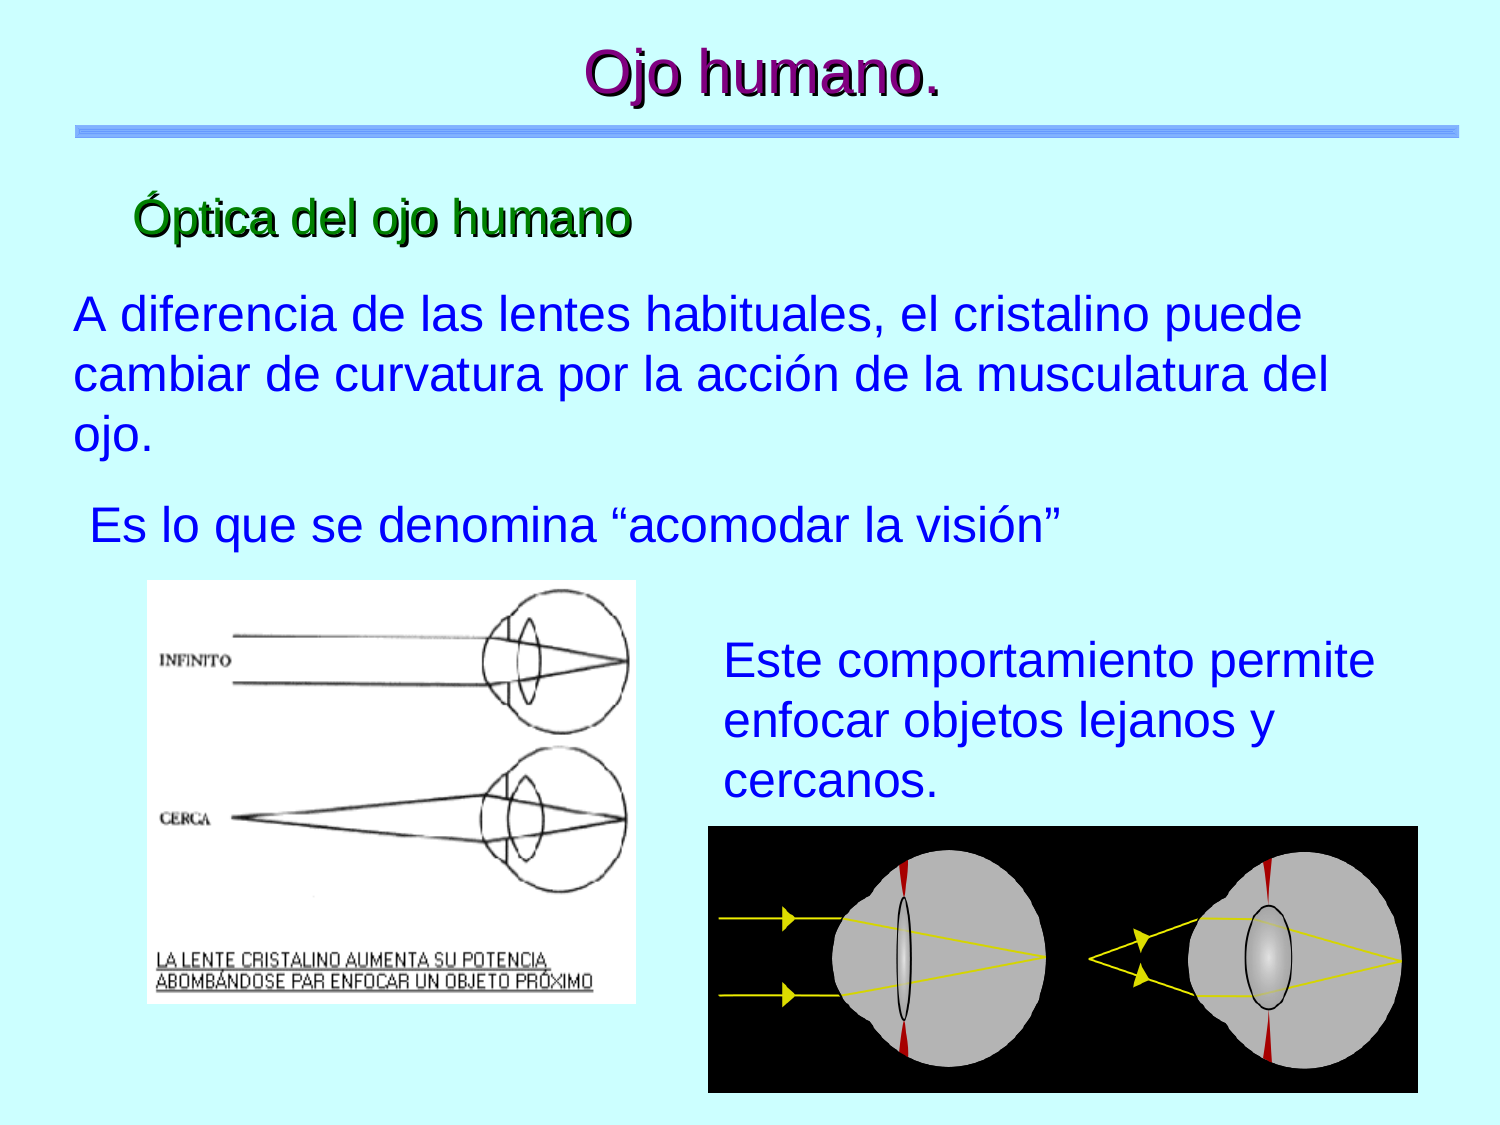

Ojo humano.
Óptica del ojo humano
A diferencia de las lentes habituales, el cristalino puede cambiar de curvatura por la acción de la musculatura del ojo.
Es lo que se denomina “acomodar la visión”
Este comportamiento permite enfocar objetos lejanos y cercanos.